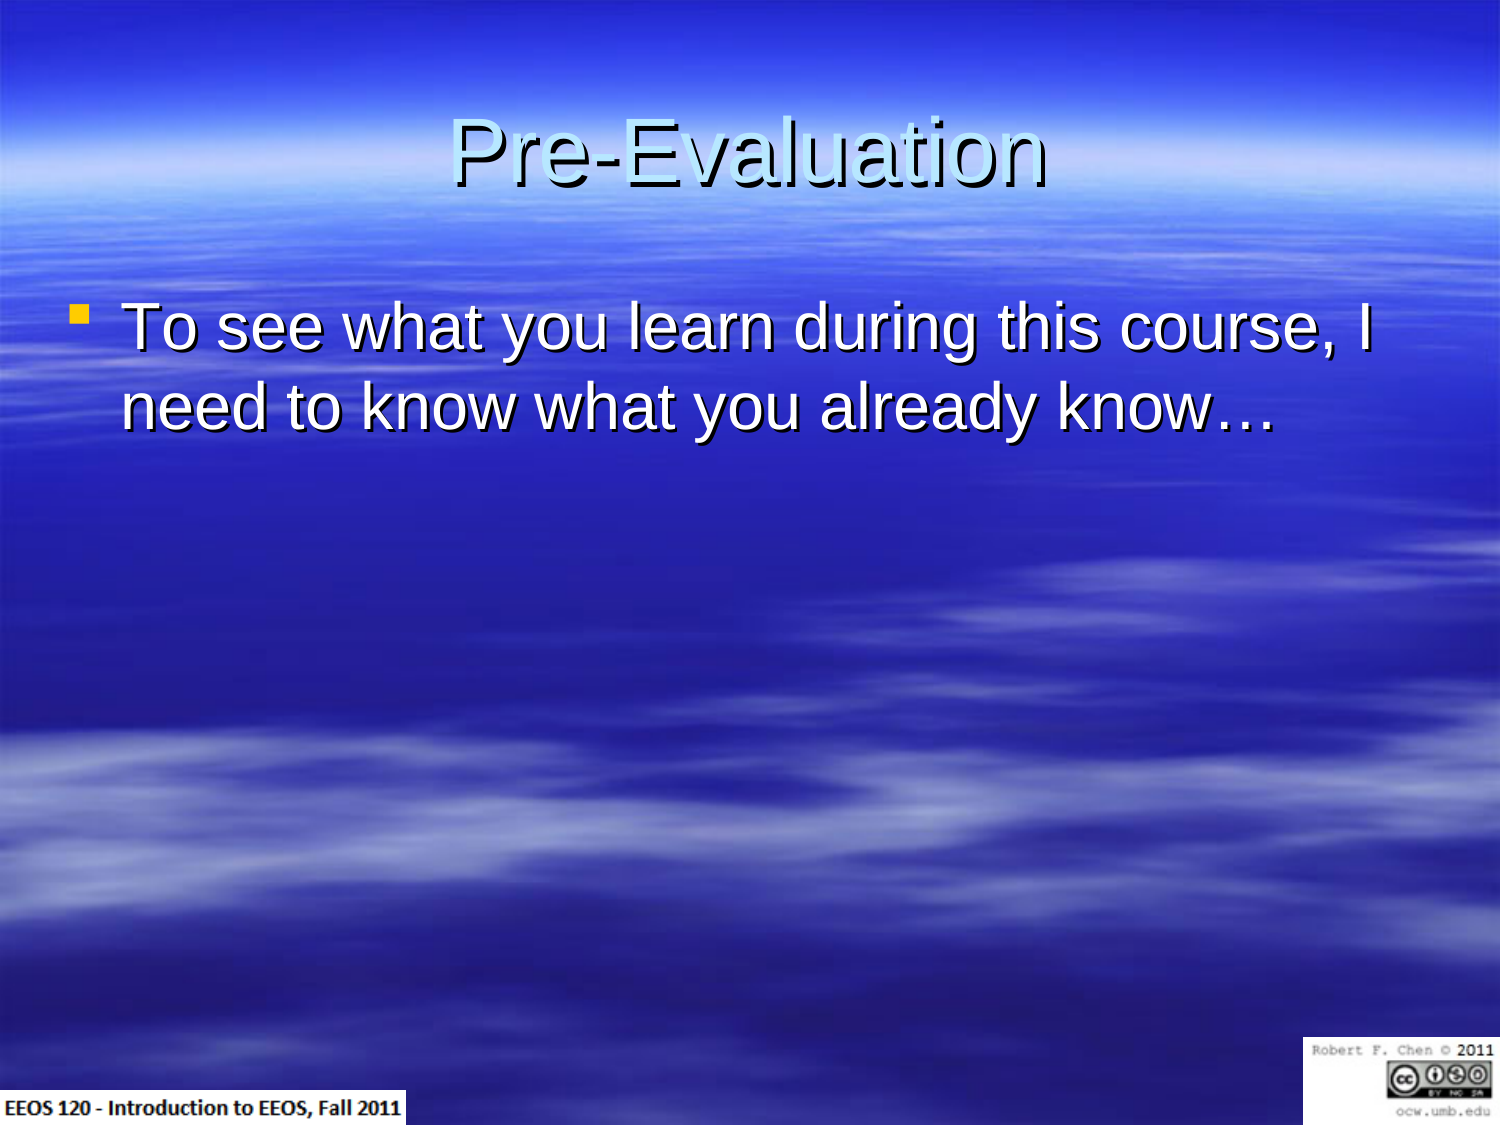

# Pre-Evaluation
To see what you learn during this course, I need to know what you already know…